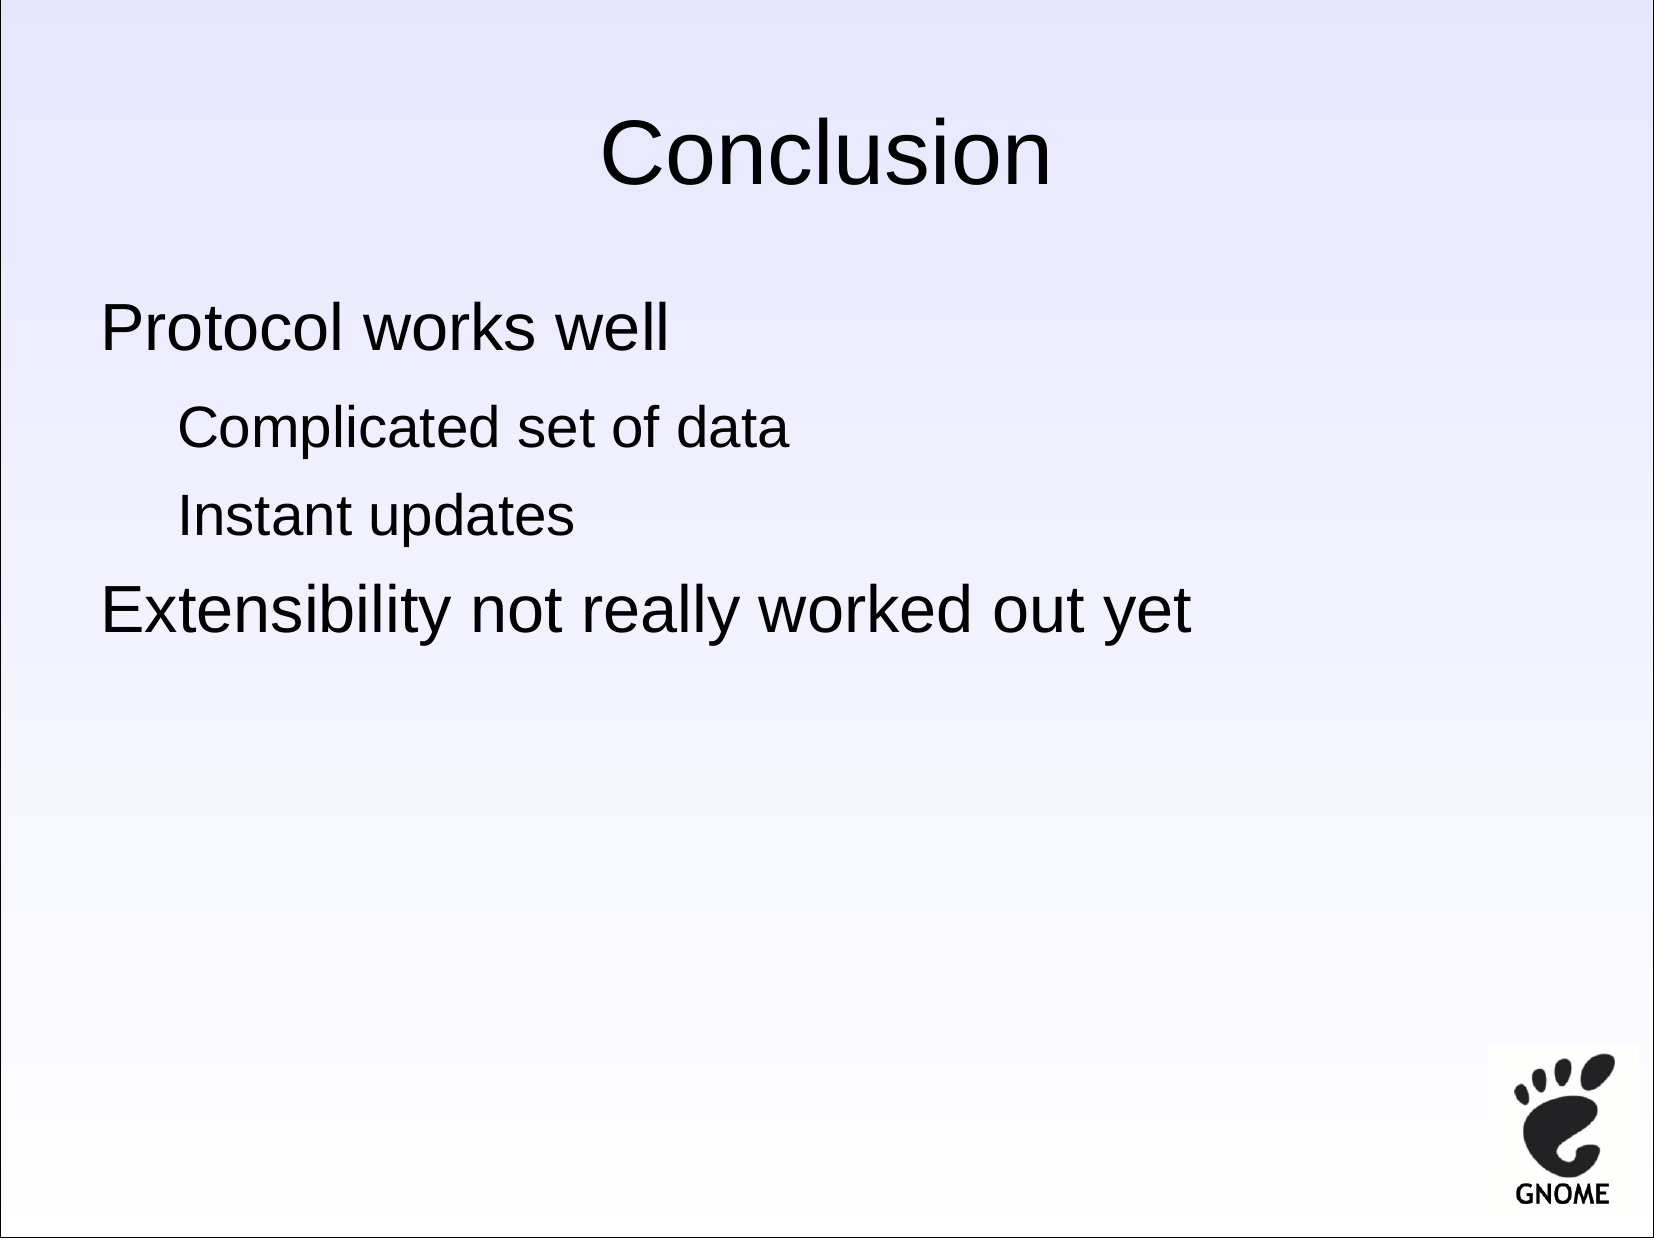

# Conclusion
Protocol works well
Complicated set of data
Instant updates
Extensibility not really worked out yet